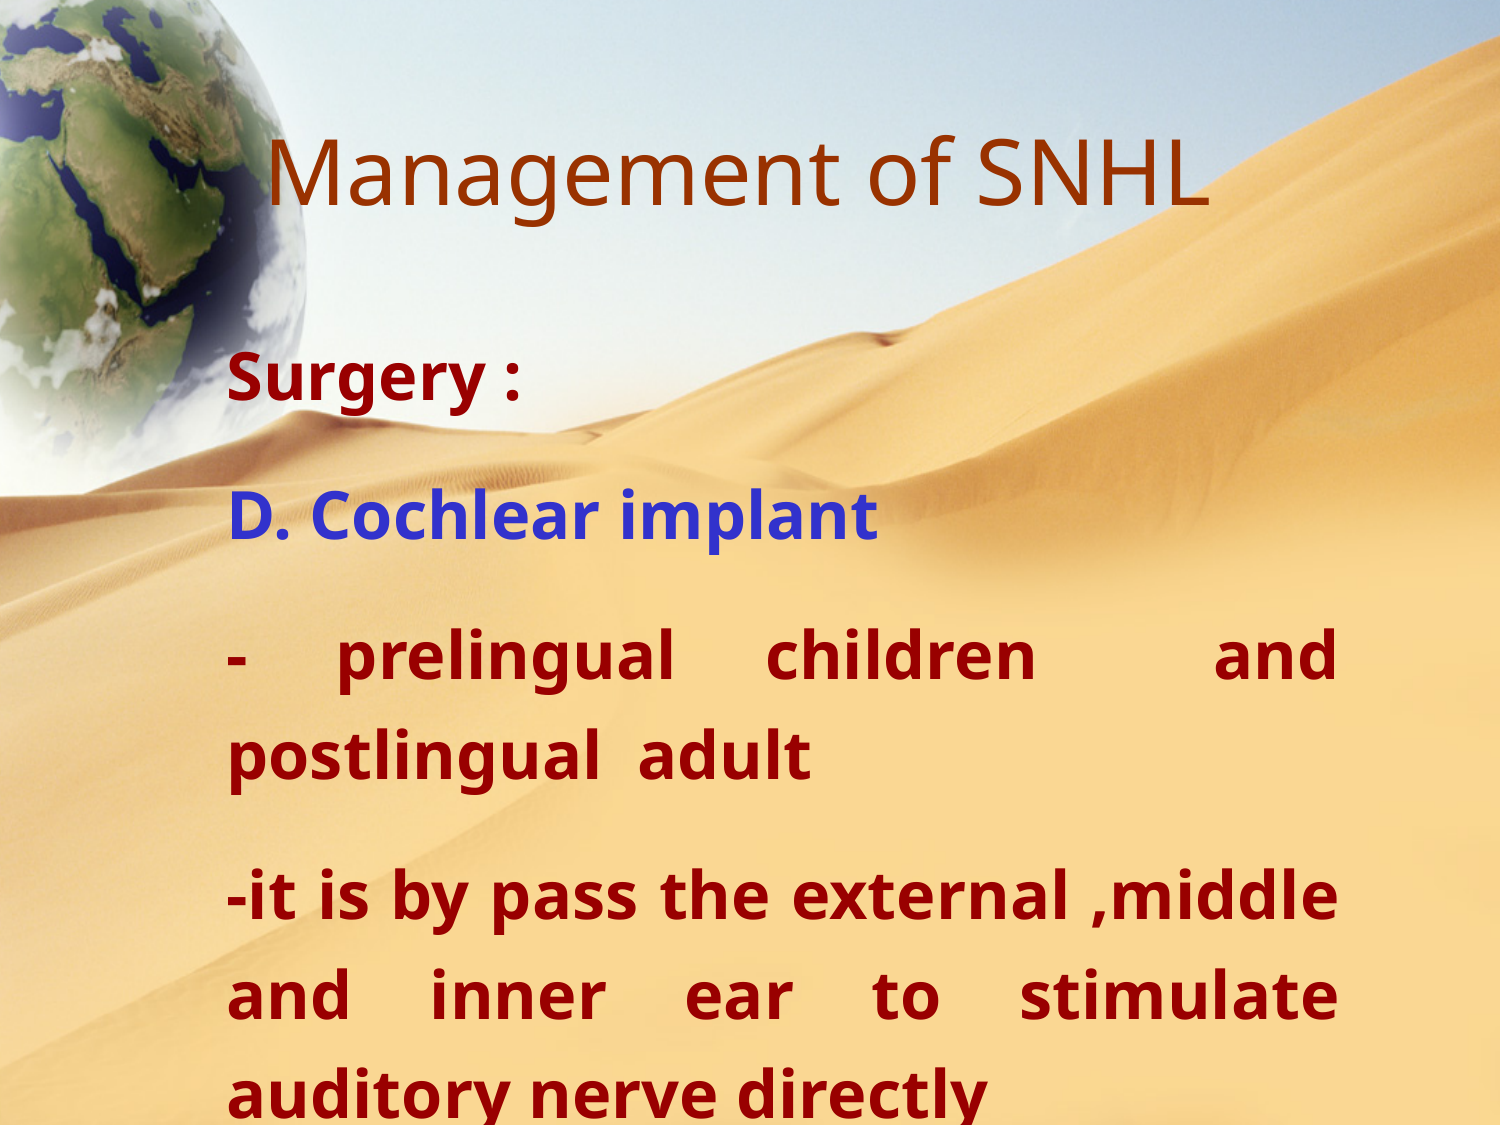

Management of SNHL
Surgery :
D. Cochlear implant
- prelingual children and postlingual adult
-it is by pass the external ,middle and inner ear to stimulate auditory nerve directly